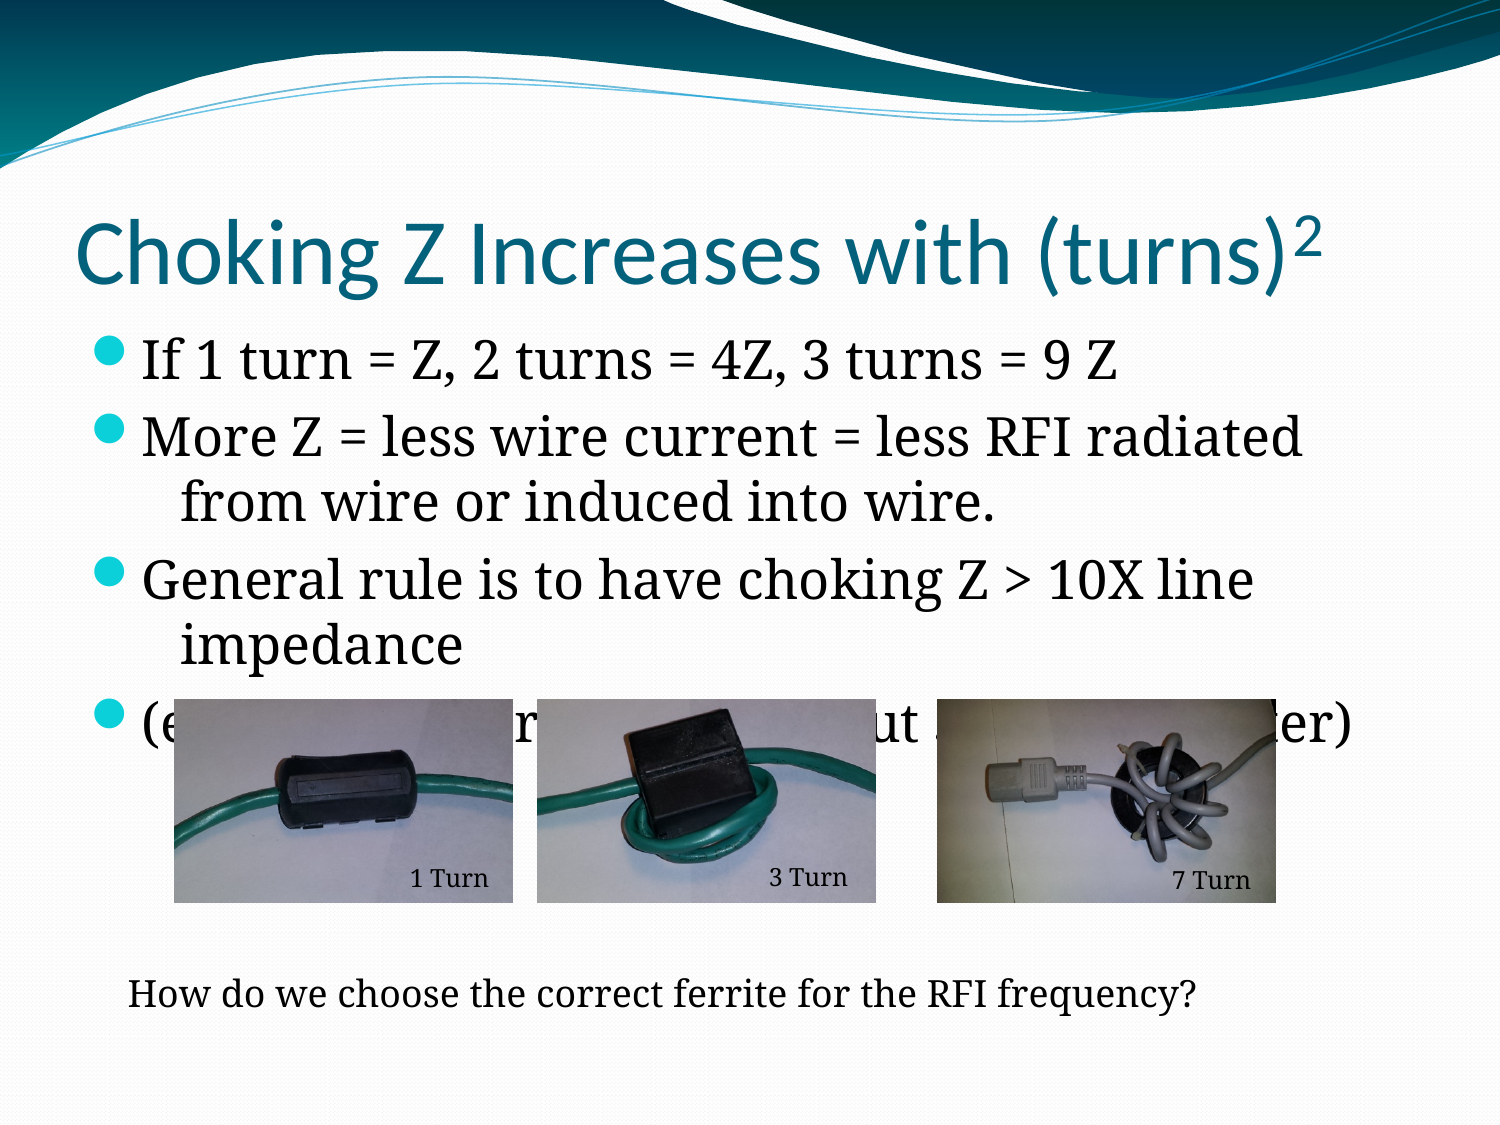

# Choking Z Increases with (turns)2
If 1 turn = Z, 2 turns = 4Z, 3 turns = 9 Z
More Z = less wire current = less RFI radiated from wire or induced into wire.
General rule is to have choking Z > 10X line impedance
(e.g. > 500 Ω for 50 Ω cable but 5000 Ω is better)
3 Turn
1 Turn
7 Turn
How do we choose the correct ferrite for the RFI frequency?